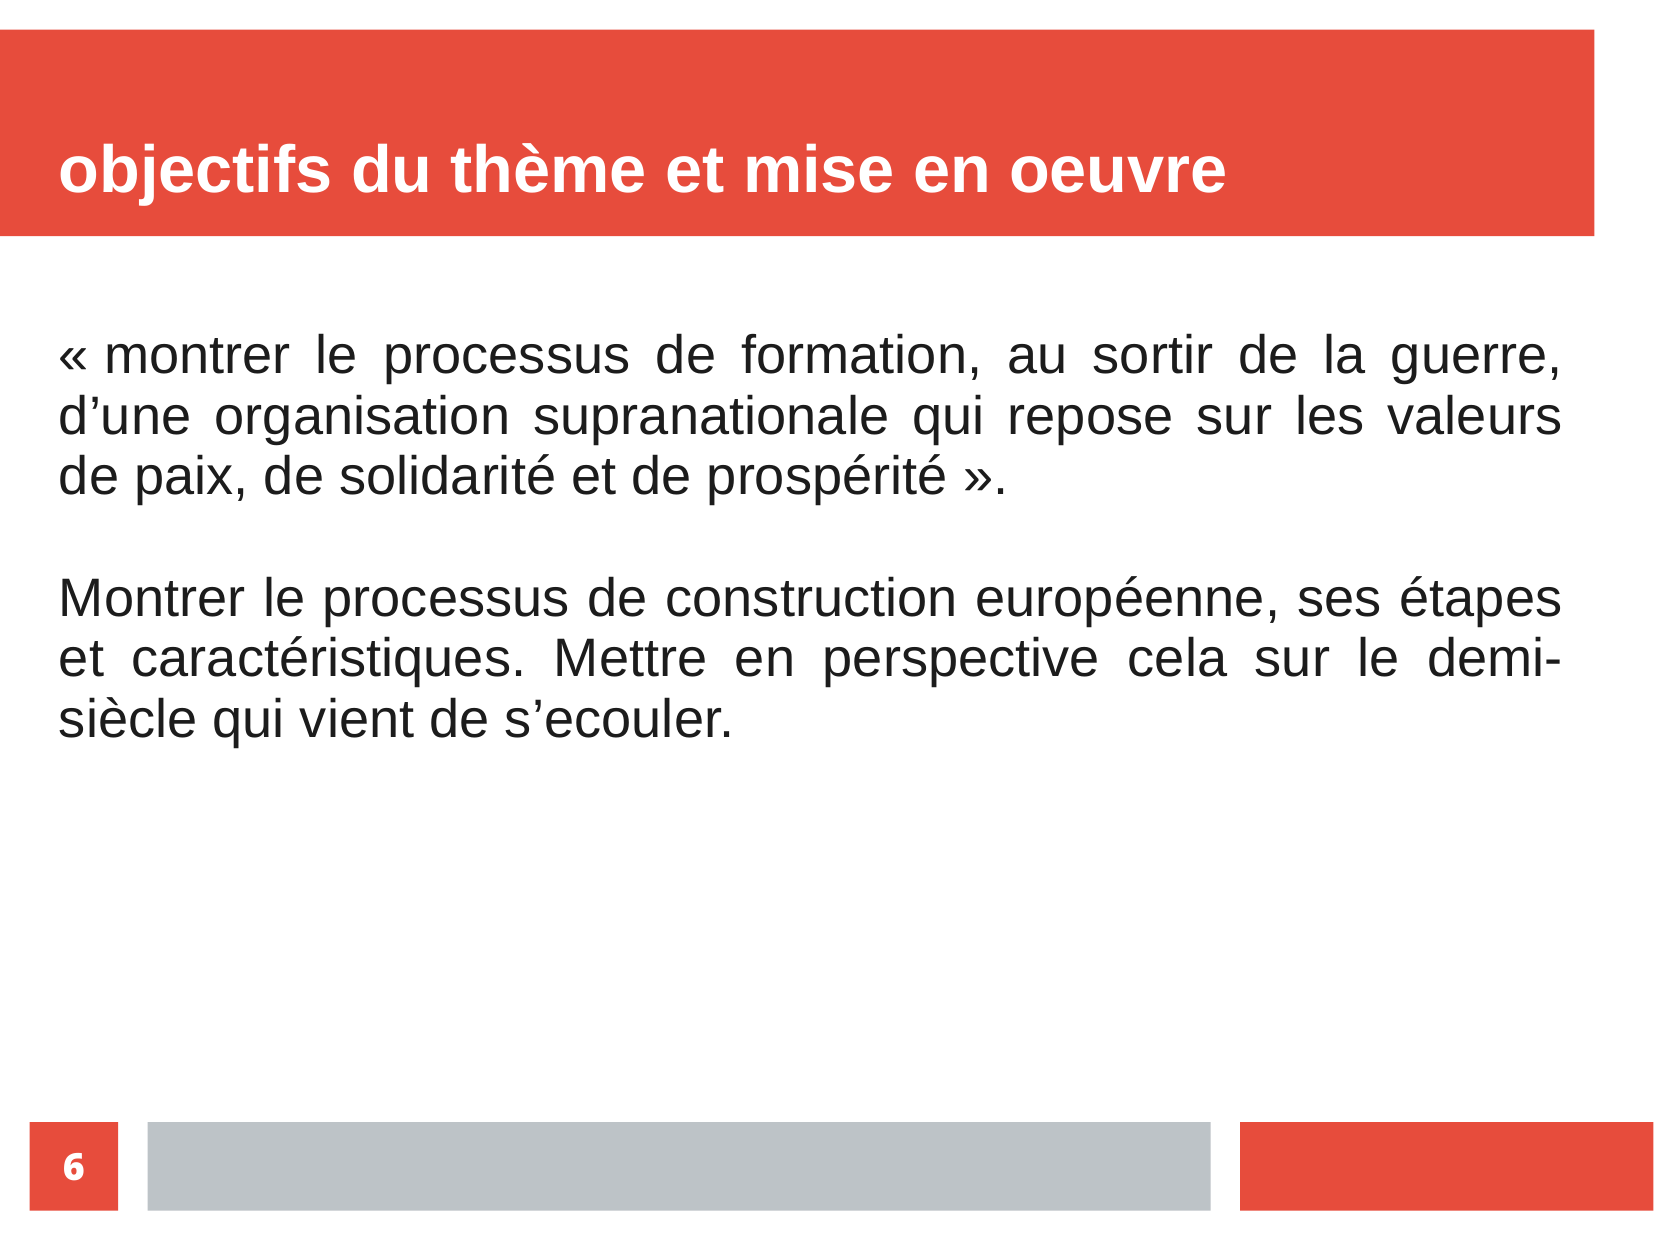

# objectifs du thème et mise en oeuvre
« montrer le processus de formation, au sortir de la guerre, d’une organisation supranationale qui repose sur les valeurs de paix, de solidarité et de prospérité ».
Montrer le processus de construction européenne, ses étapes et caractéristiques. Mettre en perspective cela sur le demi-siècle qui vient de s’ecouler.
6